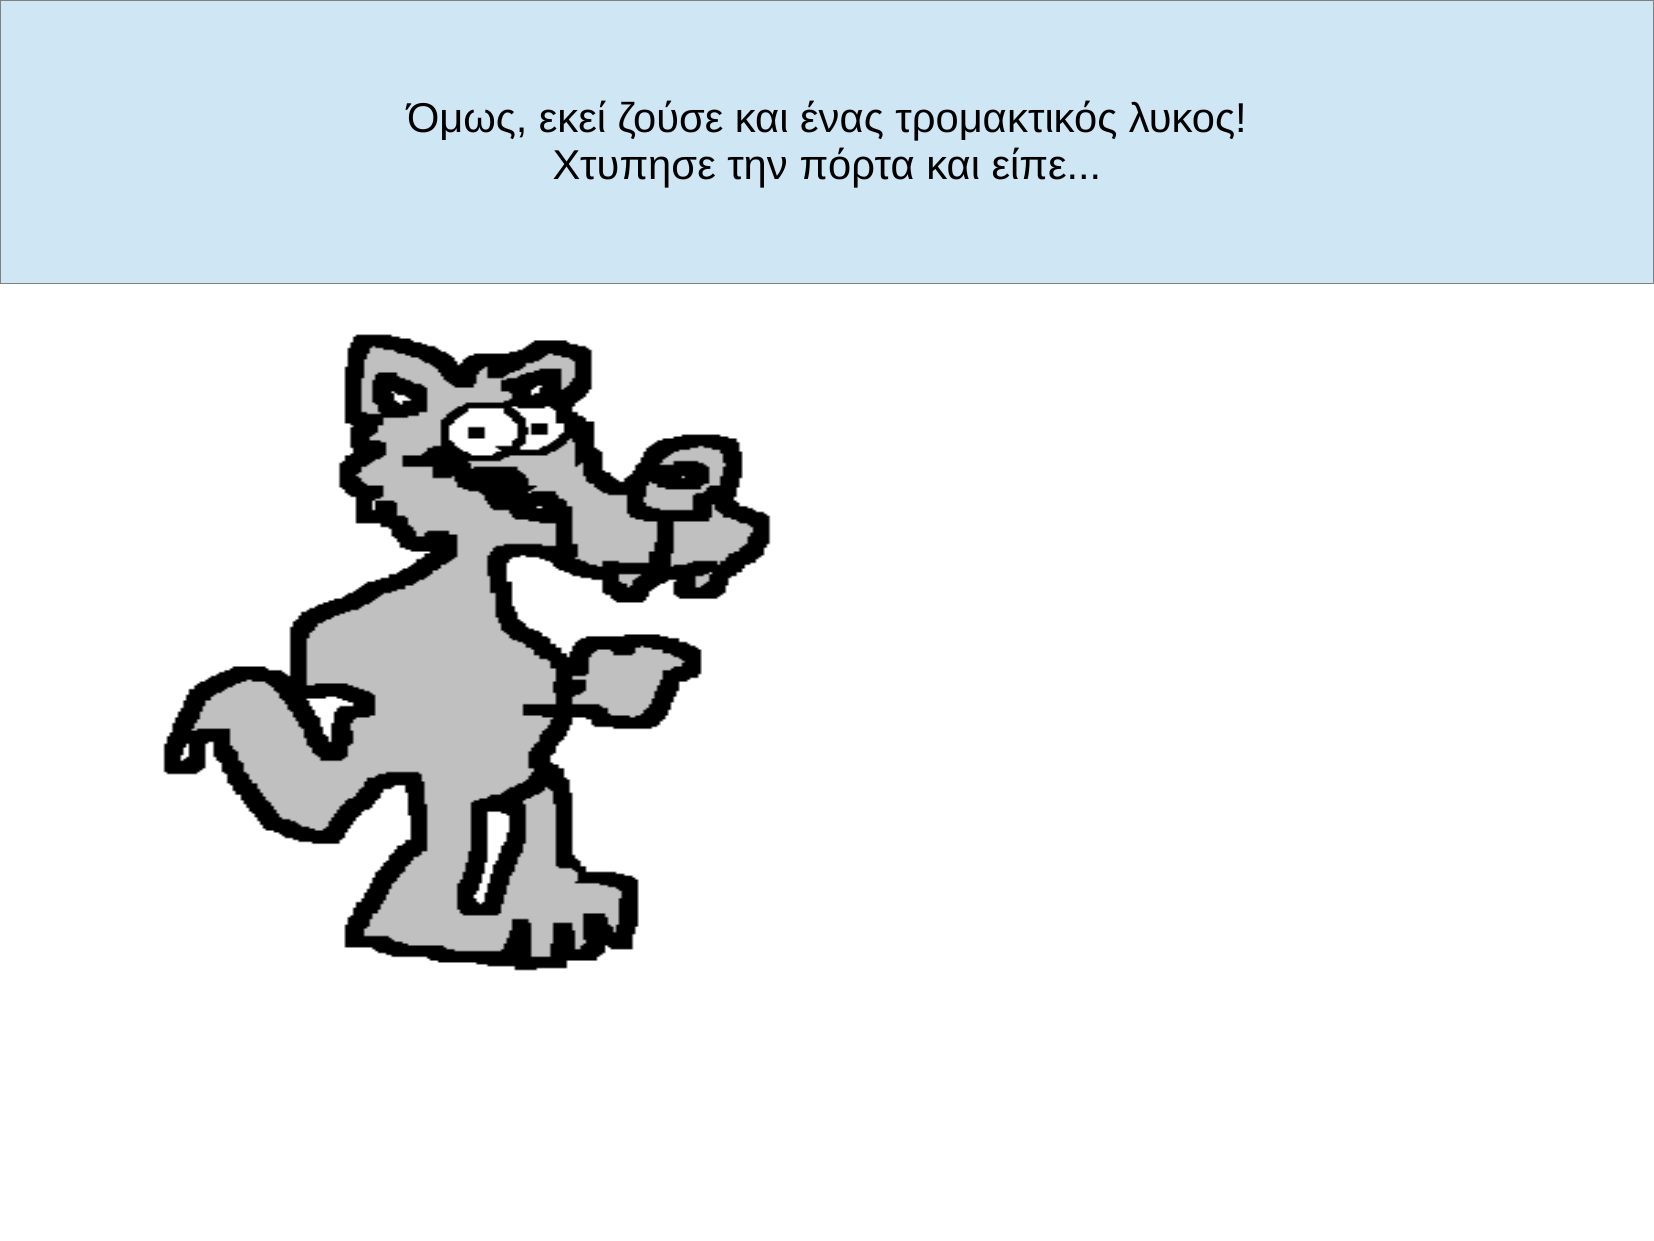

Όμως, εκεί ζούσε και ένας τρομακτικός λυκος!
Χτυπησε την πόρτα και είπε...
#